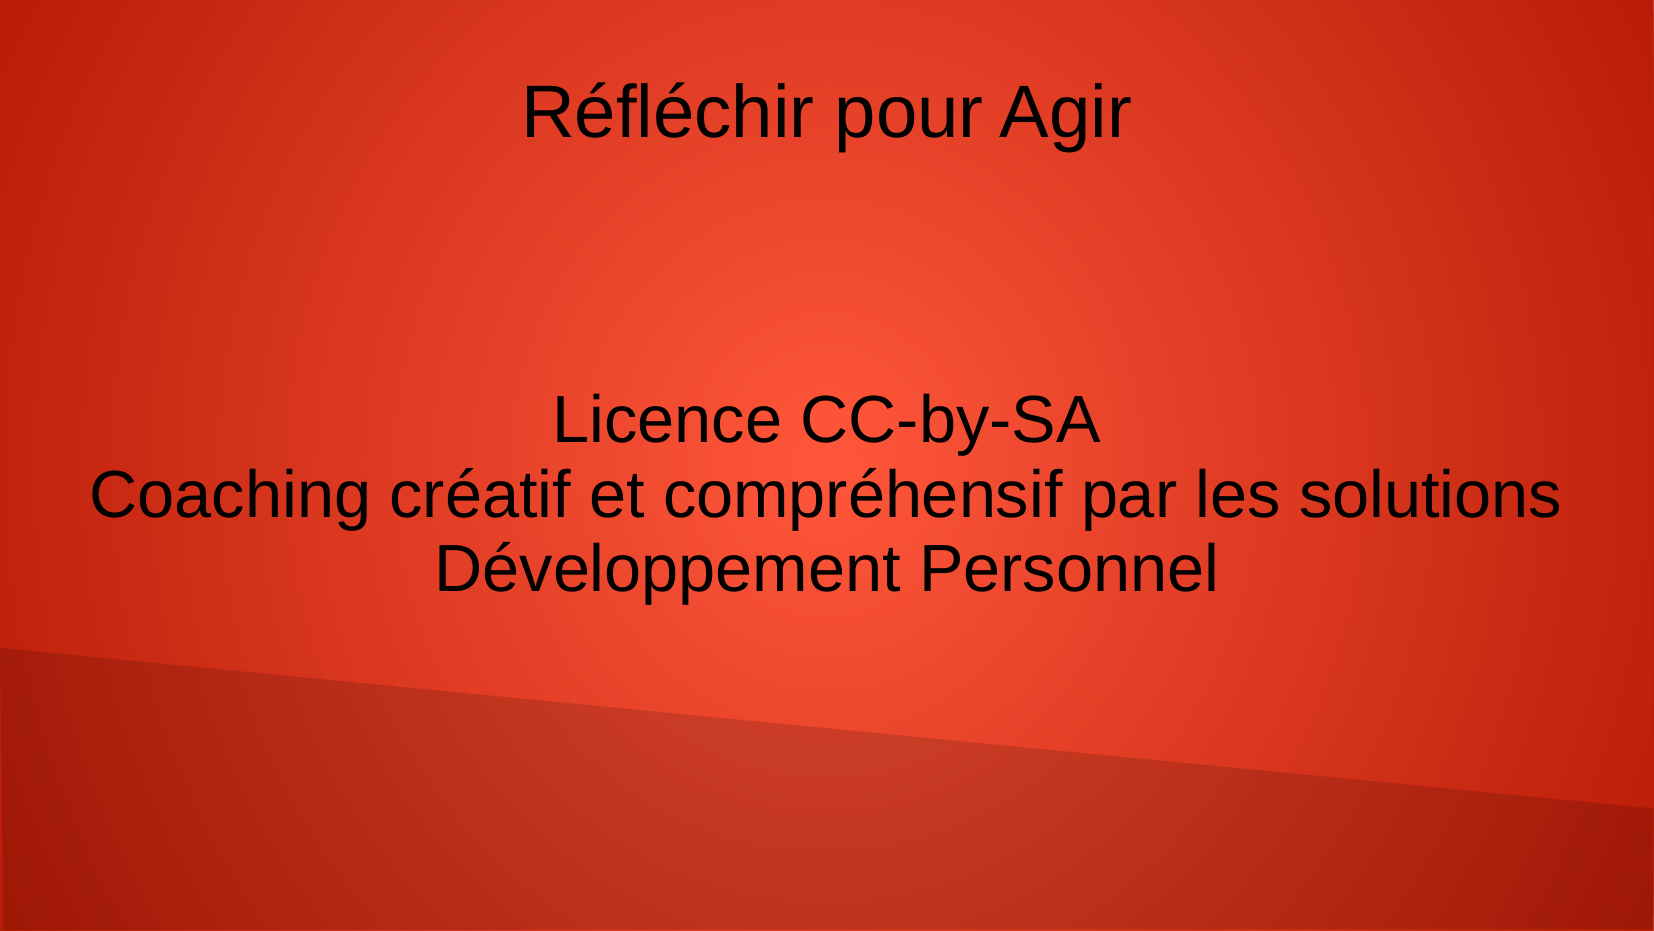

# Réfléchir pour Agir
Licence CC-by-SA
Coaching créatif et compréhensif par les solutions
Développement Personnel